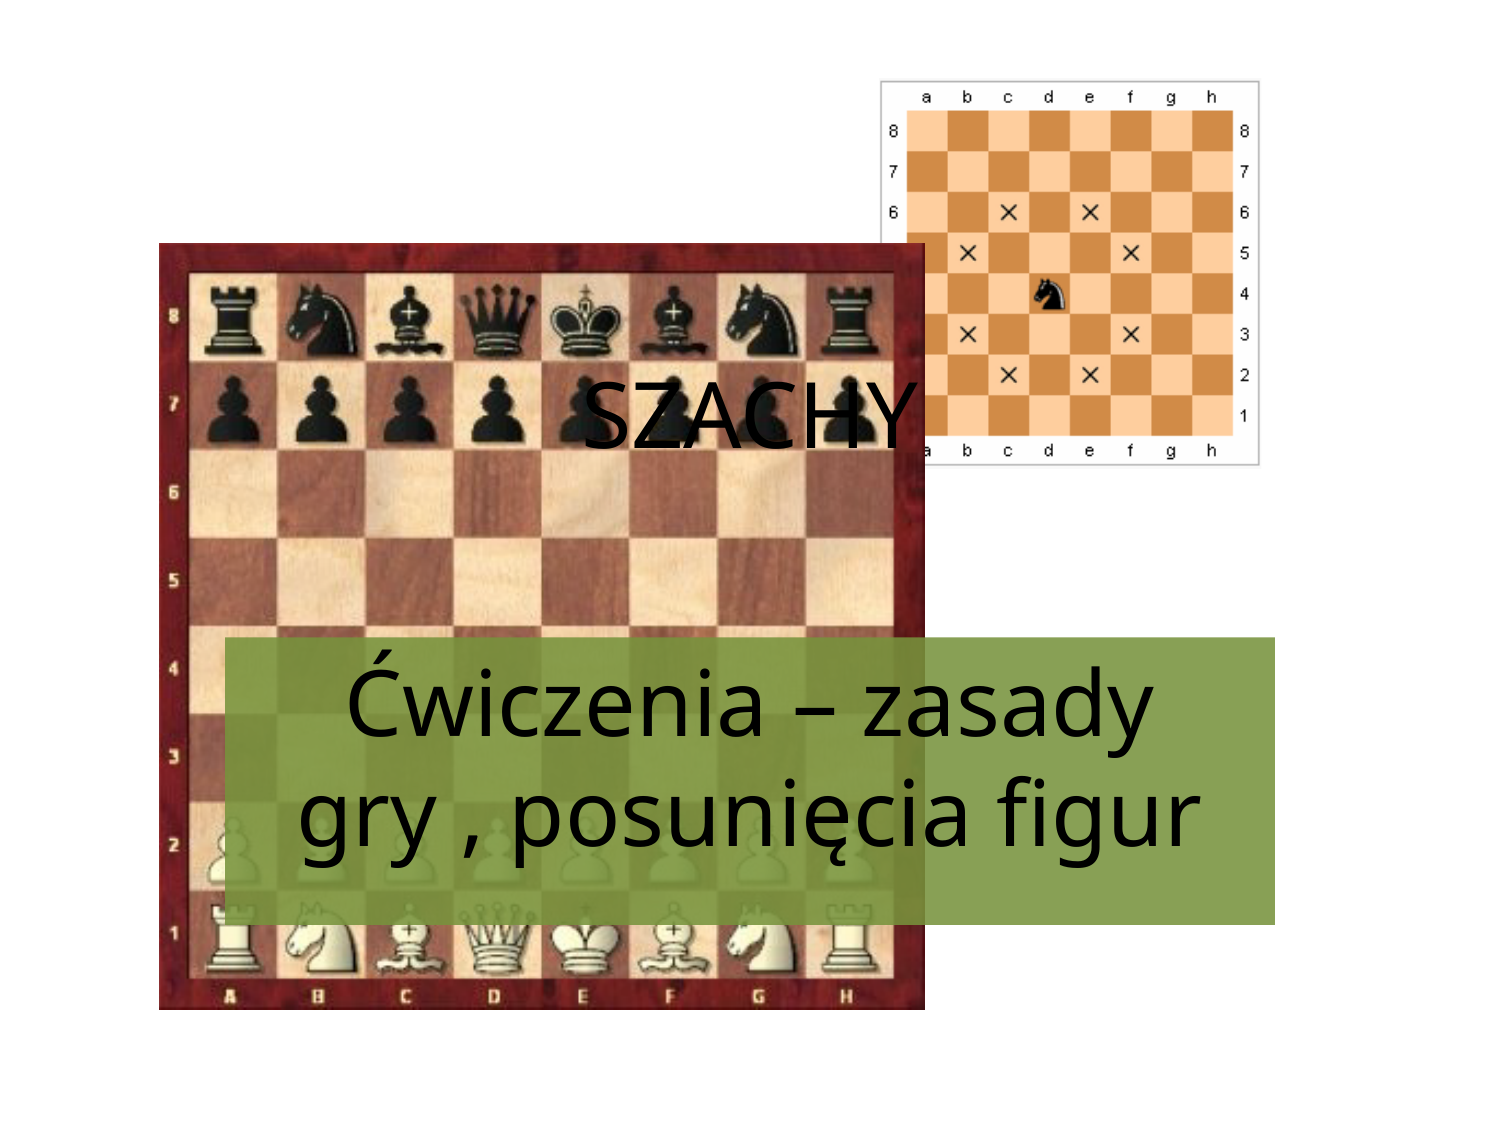

# SZACHY
Ćwiczenia – zasady gry , posunięcia figur